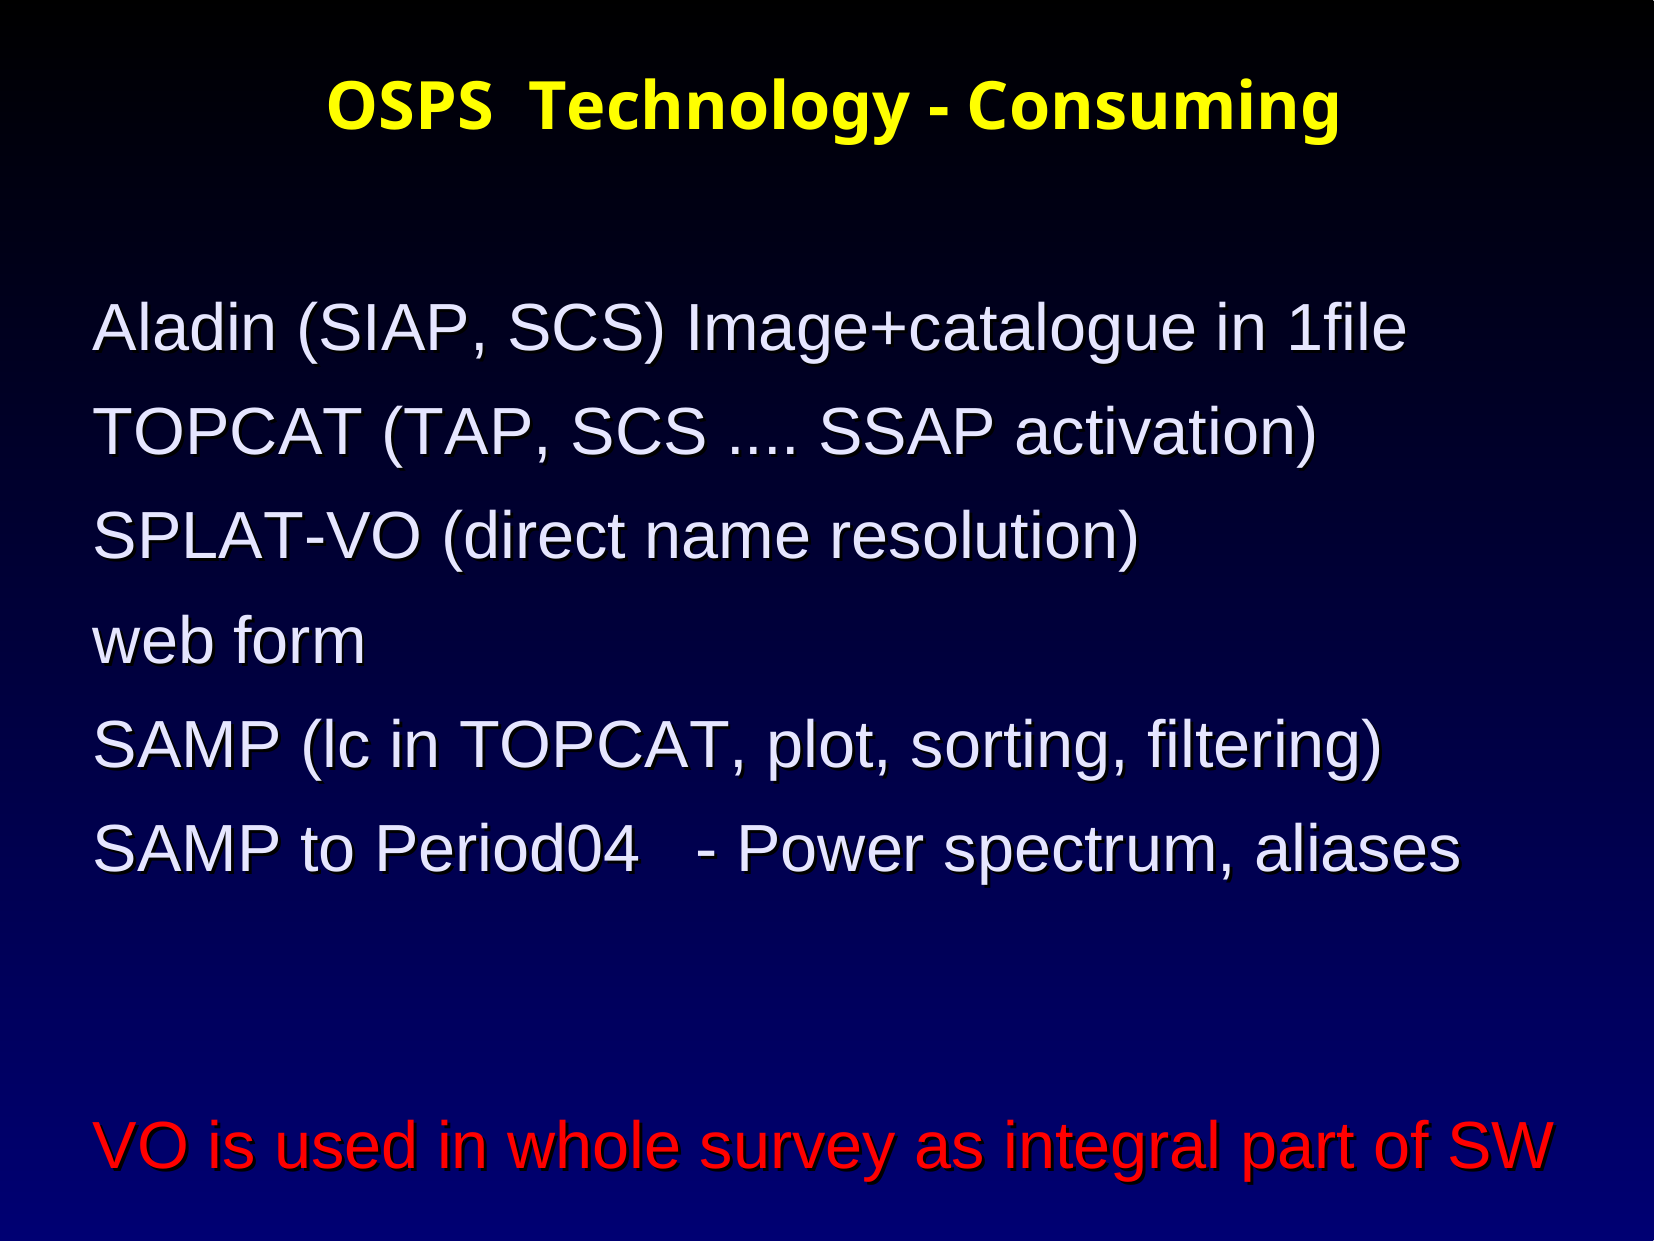

# OSPS Technology - Consuming
Aladin (SIAP, SCS) Image+catalogue in 1file
TOPCAT (TAP, SCS .... SSAP activation)
SPLAT-VO (direct name resolution)
web form
SAMP (lc in TOPCAT, plot, sorting, filtering)
SAMP to Period04 - Power spectrum, aliases
VO is used in whole survey as integral part of SW